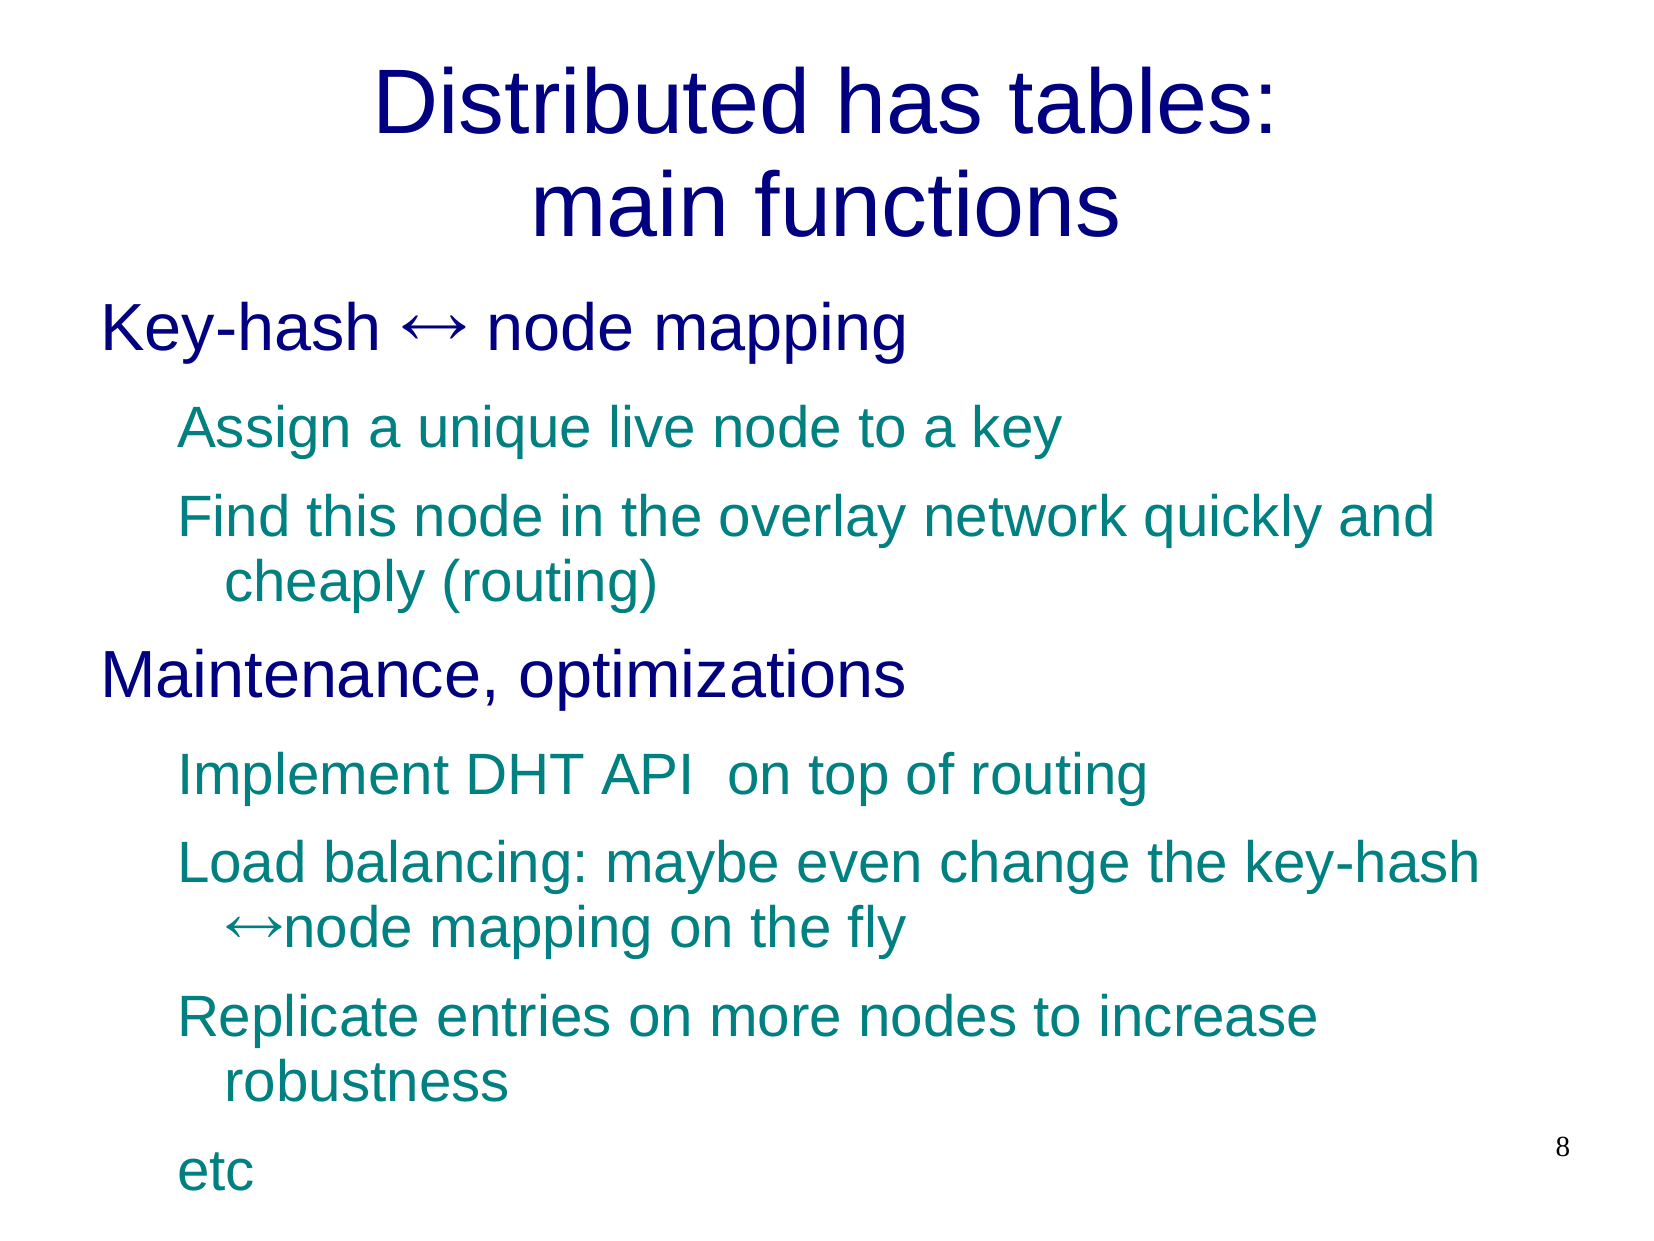

# Distributed has tables: main functions
Key-hash  node mapping
Assign a unique live node to a key
Find this node in the overlay network quickly and cheaply (routing)
Maintenance, optimizations
Implement DHT API on top of routing
Load balancing: maybe even change the key-hash node mapping on the fly
Replicate entries on more nodes to increase robustness
etc
8